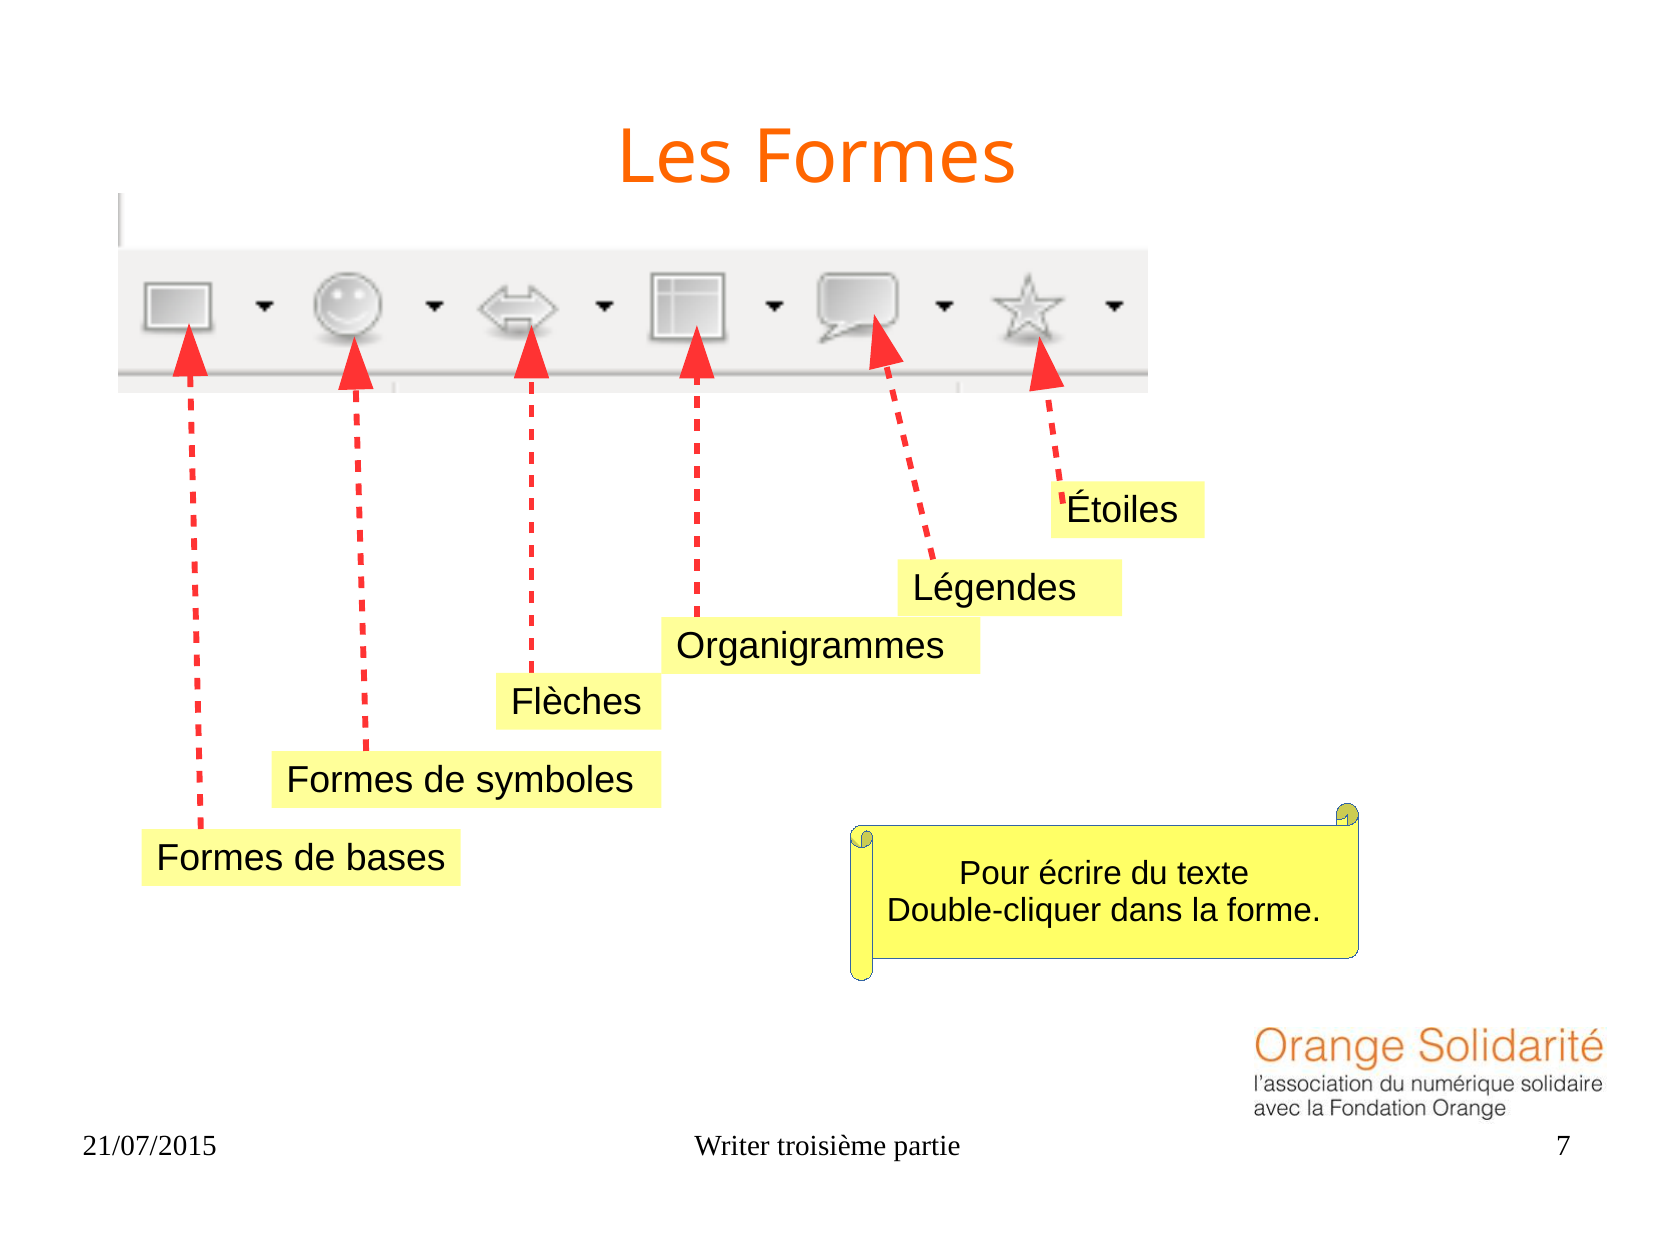

# Les Formes
Étoiles
Légendes
Organigrammes
Flèches
Formes de symboles
Formes de bases
Pour écrire du texte
Double-cliquer dans la forme.
21/07/2015
Writer troisième partie
7